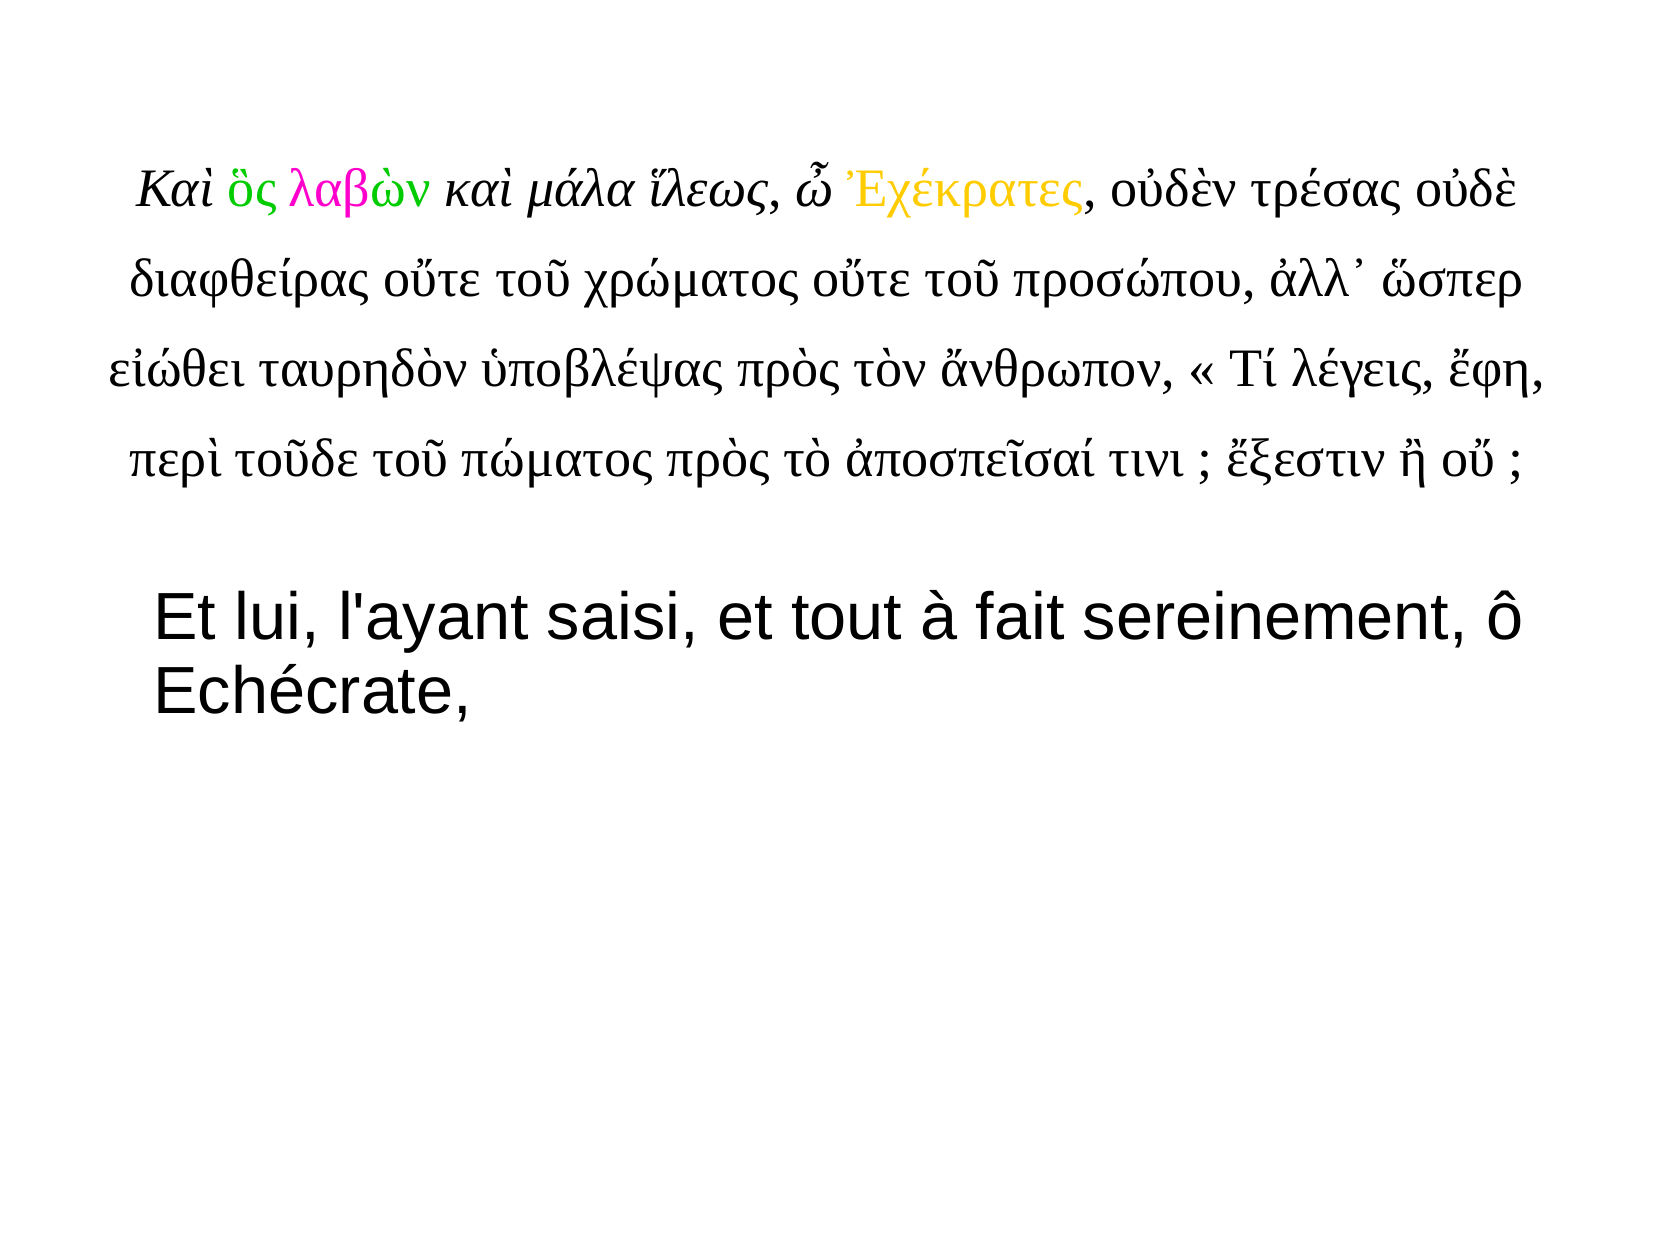

# Καὶ ὃς λαβὼν καὶ μάλα ἵλεως, ὦ Ἐχέκρατες, οὐδὲν τρέσας οὐδὲ διαφθείρας οὔτε τοῦ χρώματος οὔτε τοῦ προσώπου, ἀλλ᾽ ὥσπερ εἰώθει ταυρηδὸν ὑποβλέψας πρὸς τὸν ἄνθρωπον, « Τί λέγεις, ἔφη, περὶ τοῦδε τοῦ πώματος πρὸς τὸ ἀποσπεῖσαί τινι ; ἔξεστιν ἢ οὔ ;
Et lui, l'ayant saisi, et tout à fait sereinement, ô Echécrate,